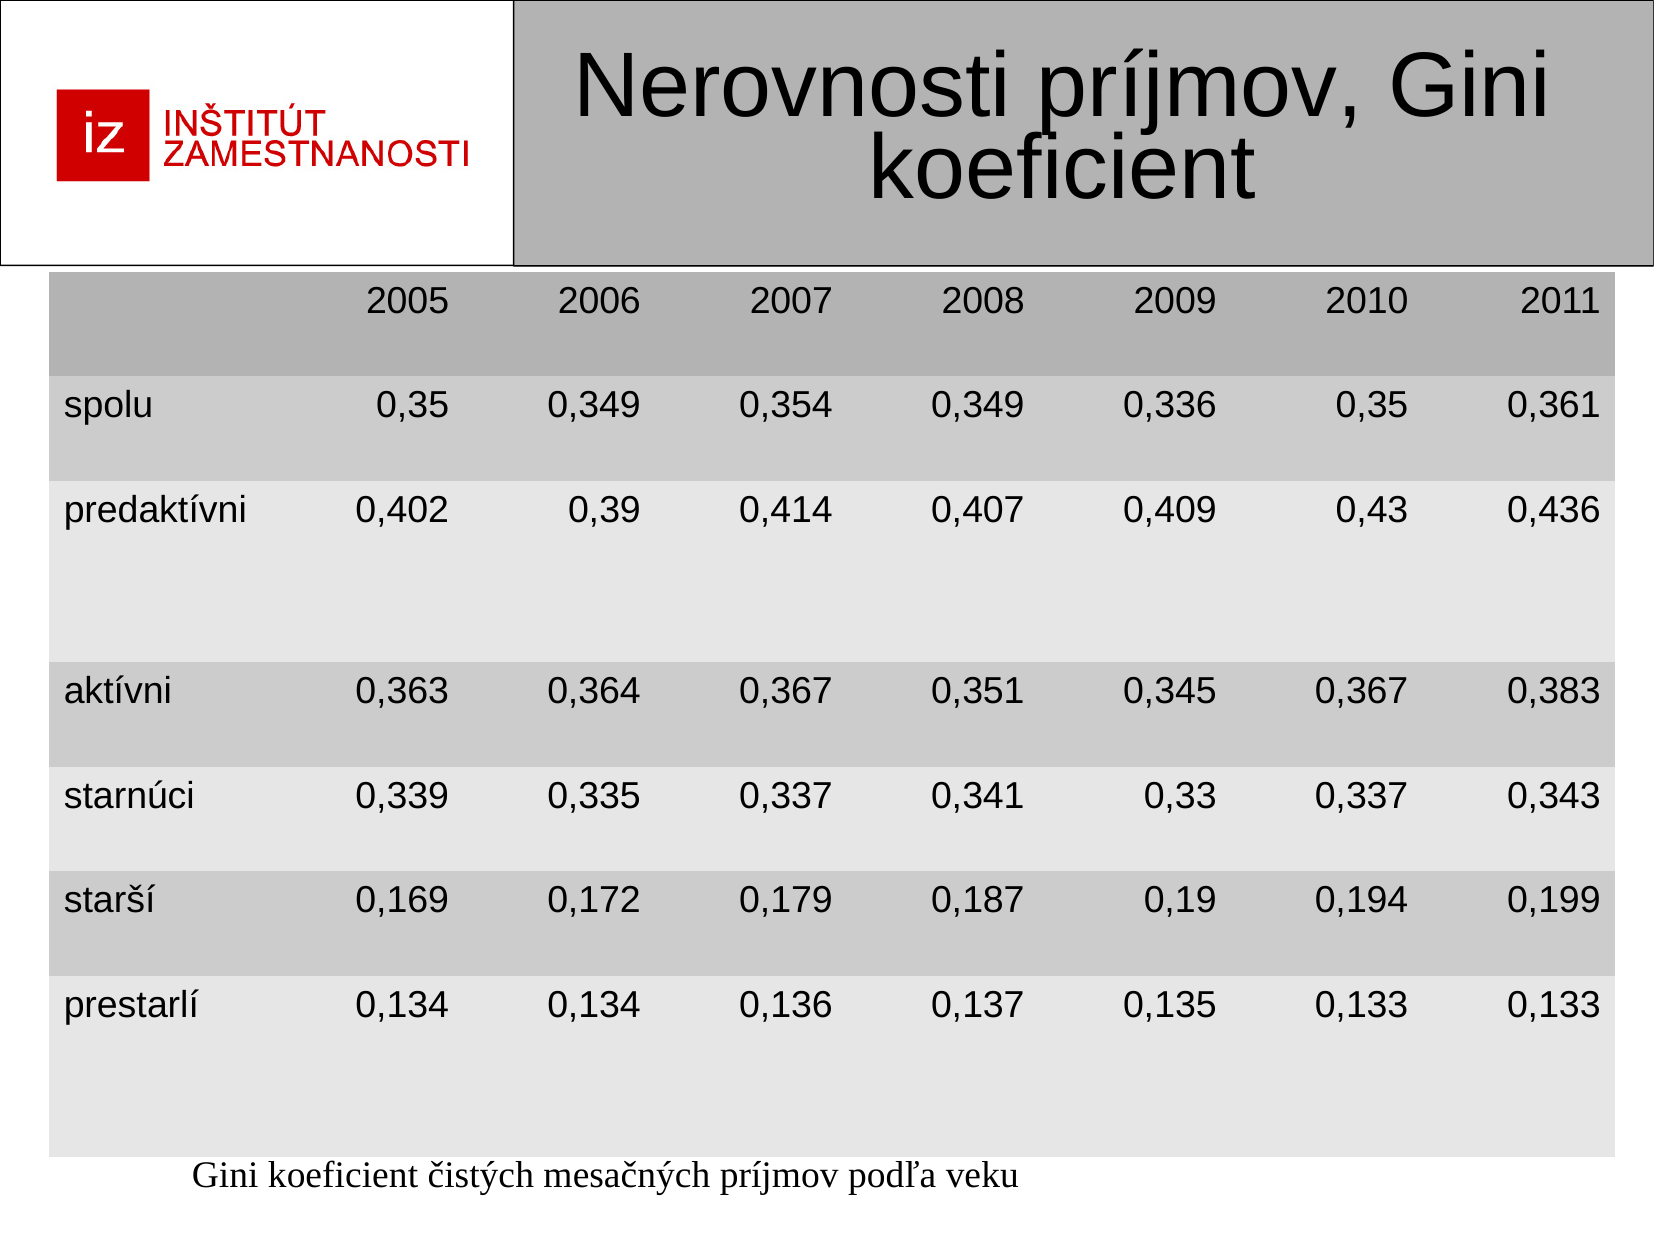

# Nerovnosti príjmov, Gini koeficient
| | 2005 | 2006 | 2007 | 2008 | 2009 | 2010 | 2011 |
| --- | --- | --- | --- | --- | --- | --- | --- |
| spolu | 0,35 | 0,349 | 0,354 | 0,349 | 0,336 | 0,35 | 0,361 |
| predaktívni | 0,402 | 0,39 | 0,414 | 0,407 | 0,409 | 0,43 | 0,436 |
| aktívni | 0,363 | 0,364 | 0,367 | 0,351 | 0,345 | 0,367 | 0,383 |
| starnúci | 0,339 | 0,335 | 0,337 | 0,341 | 0,33 | 0,337 | 0,343 |
| starší | 0,169 | 0,172 | 0,179 | 0,187 | 0,19 | 0,194 | 0,199 |
| prestarlí | 0,134 | 0,134 | 0,136 | 0,137 | 0,135 | 0,133 | 0,133 |
Gini koeficient čistých mesačných príjmov podľa veku